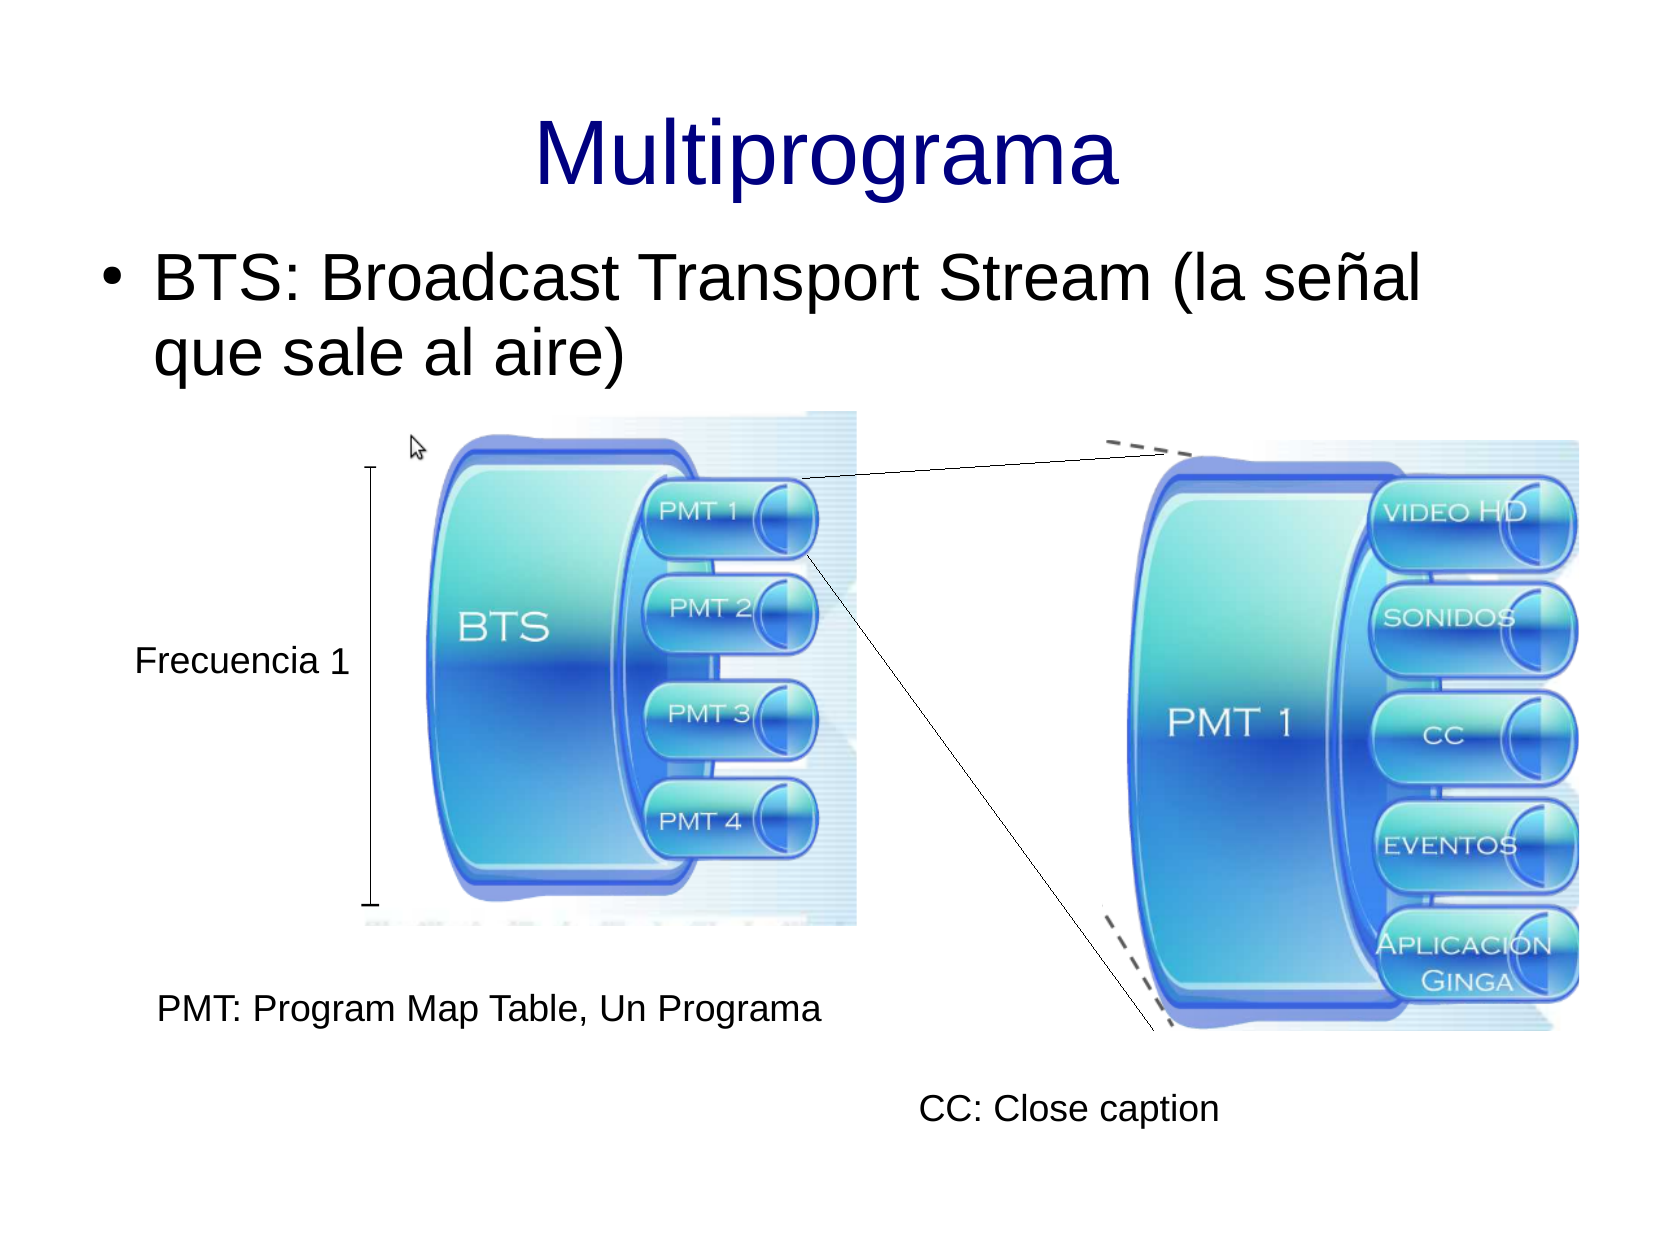

# Multiprograma
BTS: Broadcast Transport Stream (la señal que sale al aire)
Frecuencia 1
PMT: Program Map Table, Un Programa
CC: Close caption